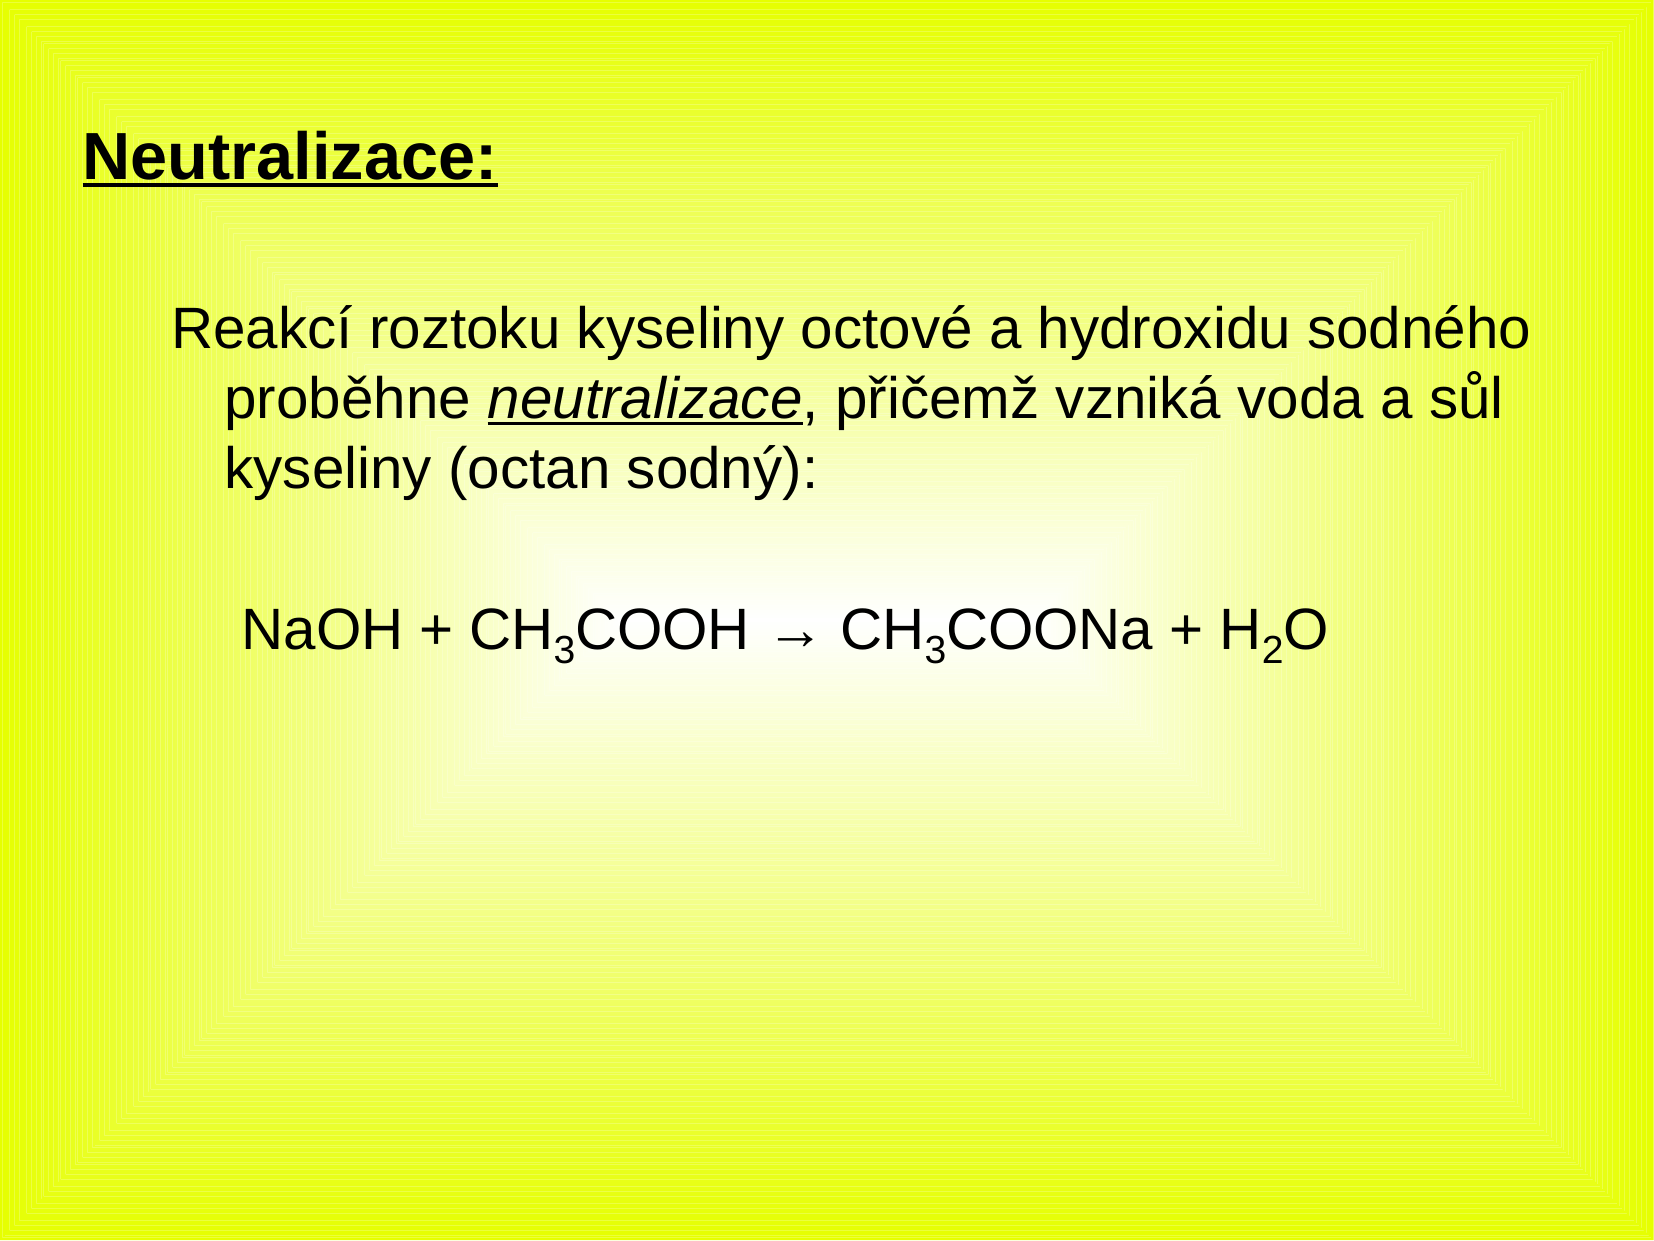

# Neutralizace:
Reakcí roztoku kyseliny octové a hydroxidu sodného proběhne neutralizace, přičemž vzniká voda a sůl kyseliny (octan sodný):
NaOH + CH3COOH → CH3COONa + H2O